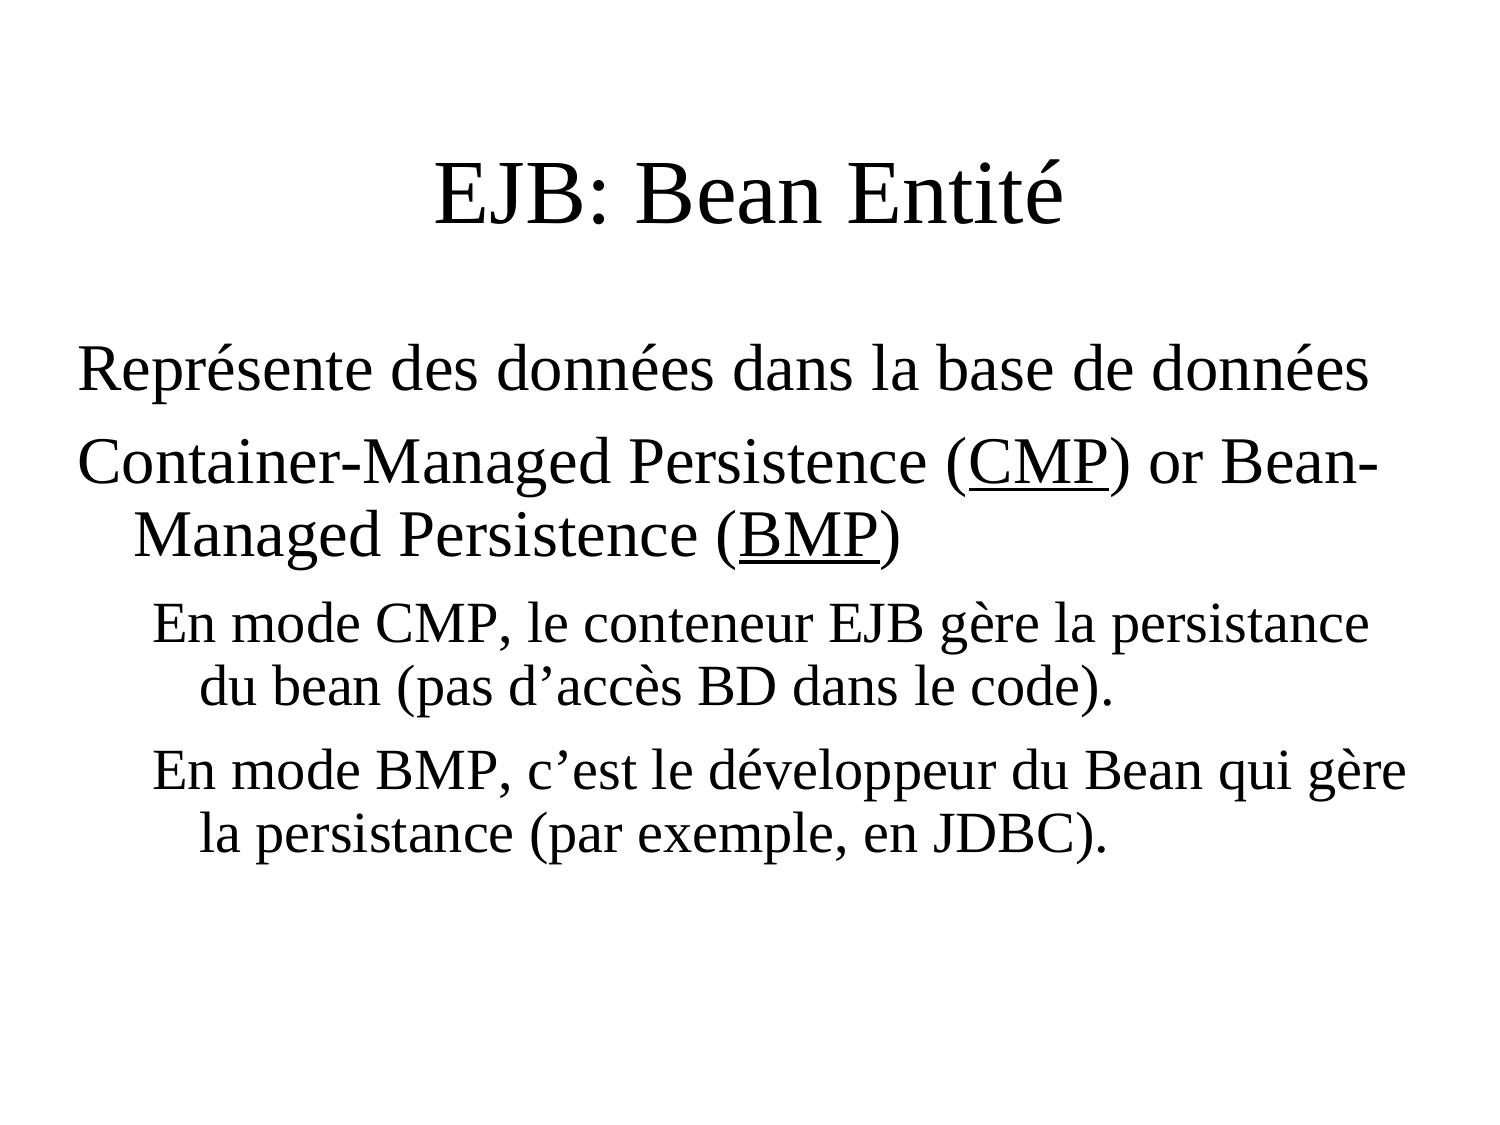

# EJB: Bean Entité
Représente des données dans la base de données
Container-Managed Persistence (CMP) or Bean-Managed Persistence (BMP)
En mode CMP, le conteneur EJB gère la persistance du bean (pas d’accès BD dans le code).
En mode BMP, c’est le développeur du Bean qui gère la persistance (par exemple, en JDBC).